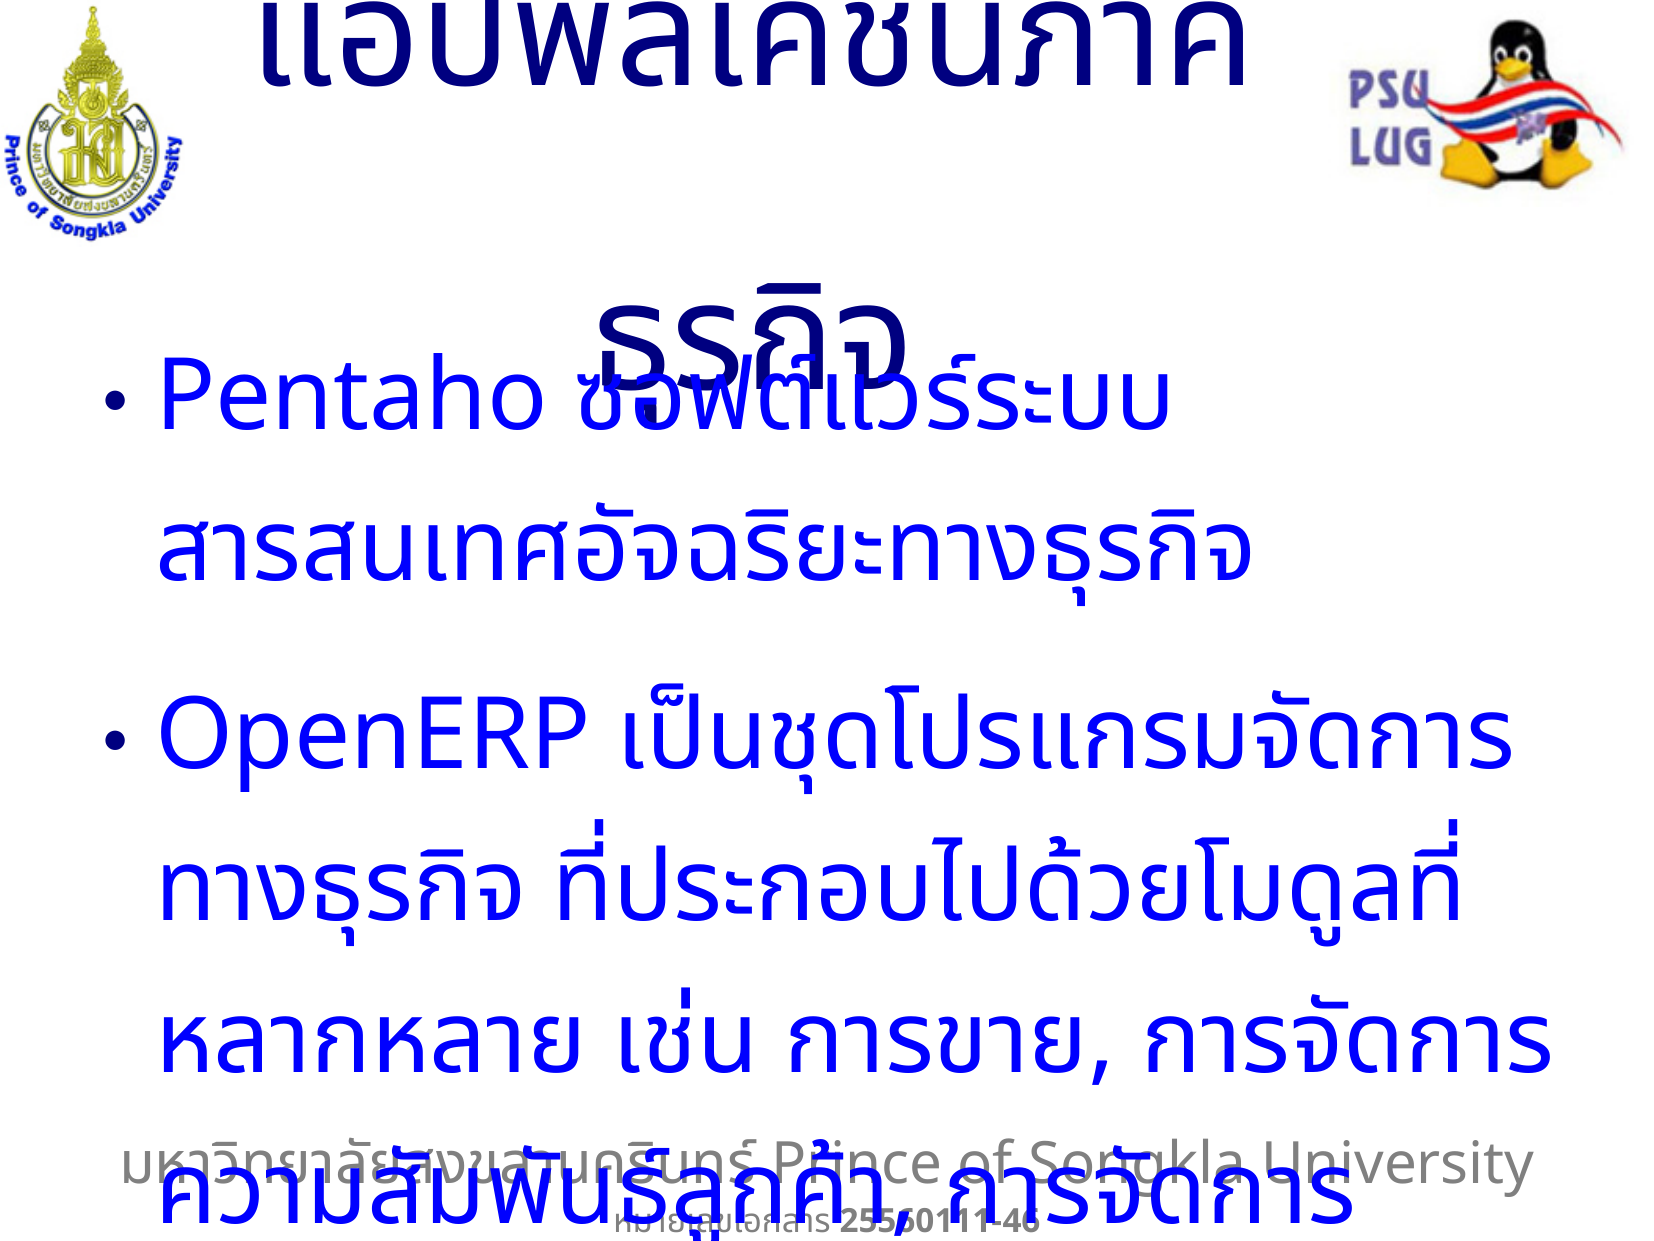

# แอปพลิเคชันภาคธุรกิจ
Pentaho ซอฟต์แวร์ระบบสารสนเทศอัจฉริยะทางธุรกิจ
OpenERP เป็นชุดโปรแกรมจัดการทางธุรกิจ ที่ประกอบไปด้วยโมดูลที่หลากหลาย เช่น การขาย, การจัดการความสัมพันธ์ลูกค้า, การจัดการโครงการ, การจัดการคลังสินค้า, การผลิต, การบัญชี และทรัพยากรบุคคล เป็นต้น